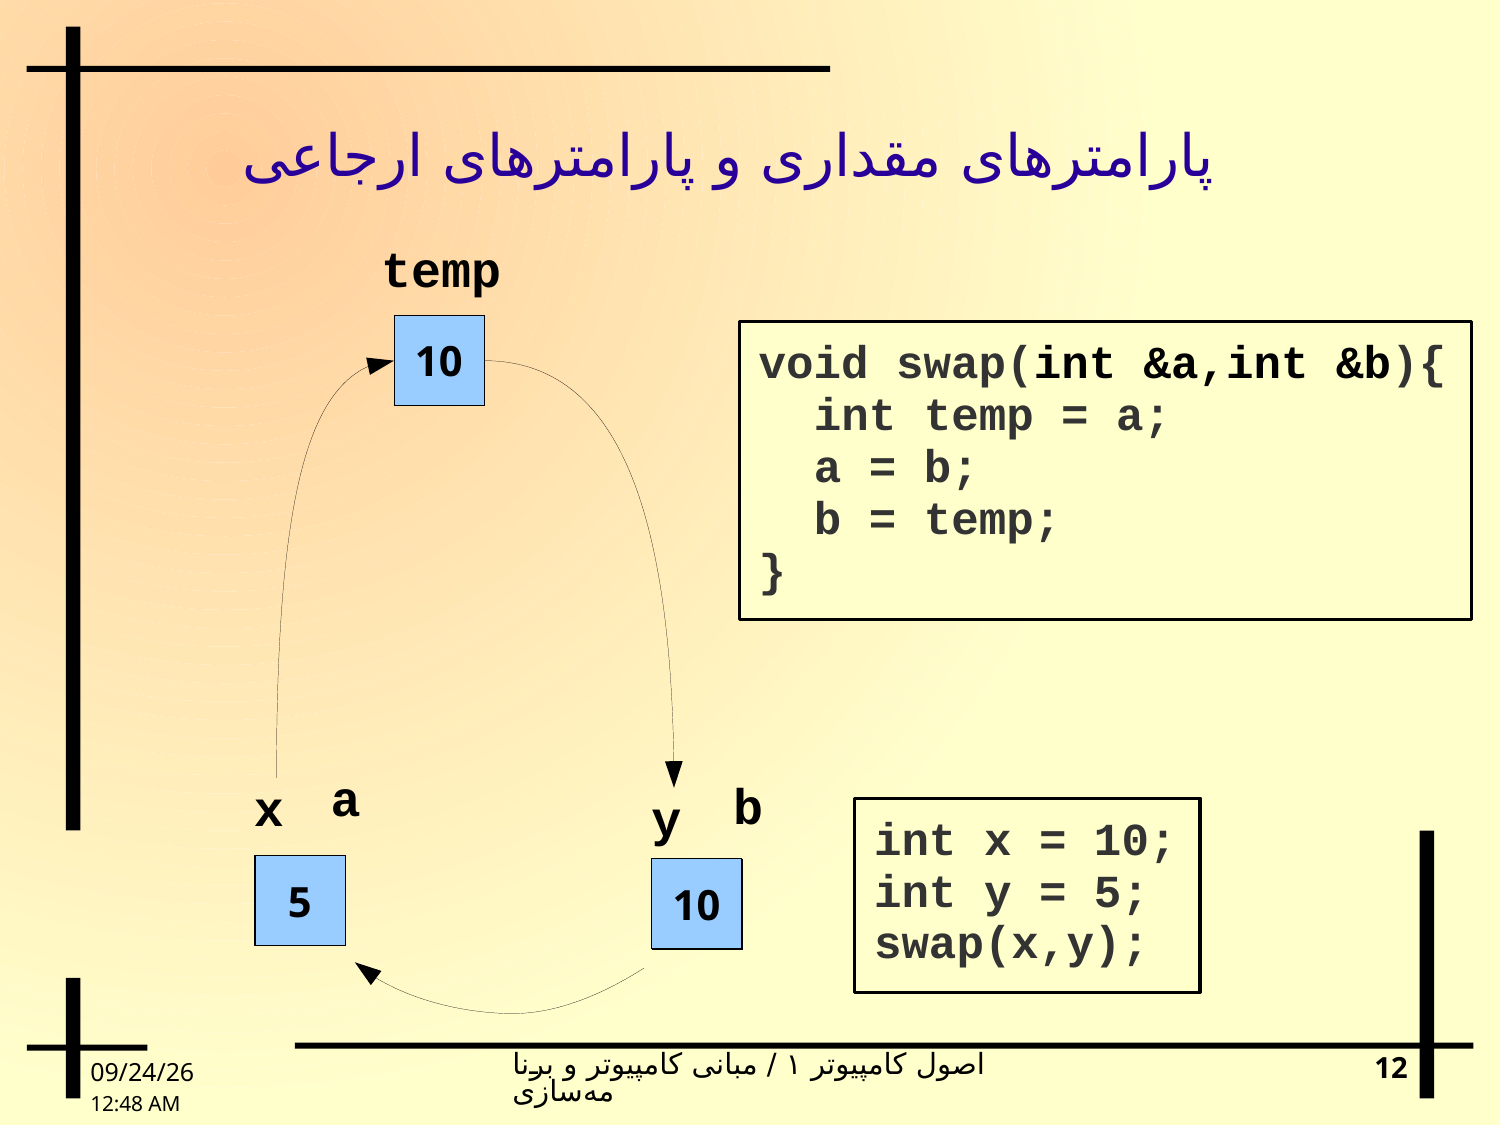

# پارامترهای مقداری و پارامترهای ارجاعی
temp
10
void swap(int &a,int &b){
 int temp = a;
 a = b;
 b = temp;
}
a
b
x
y
int x = 10;
int y = 5;
swap(x,y);
10
5
10
5
اصول کامپیوتر ۱ / مبانی کامپیوتر و برنامه‌سازی
12